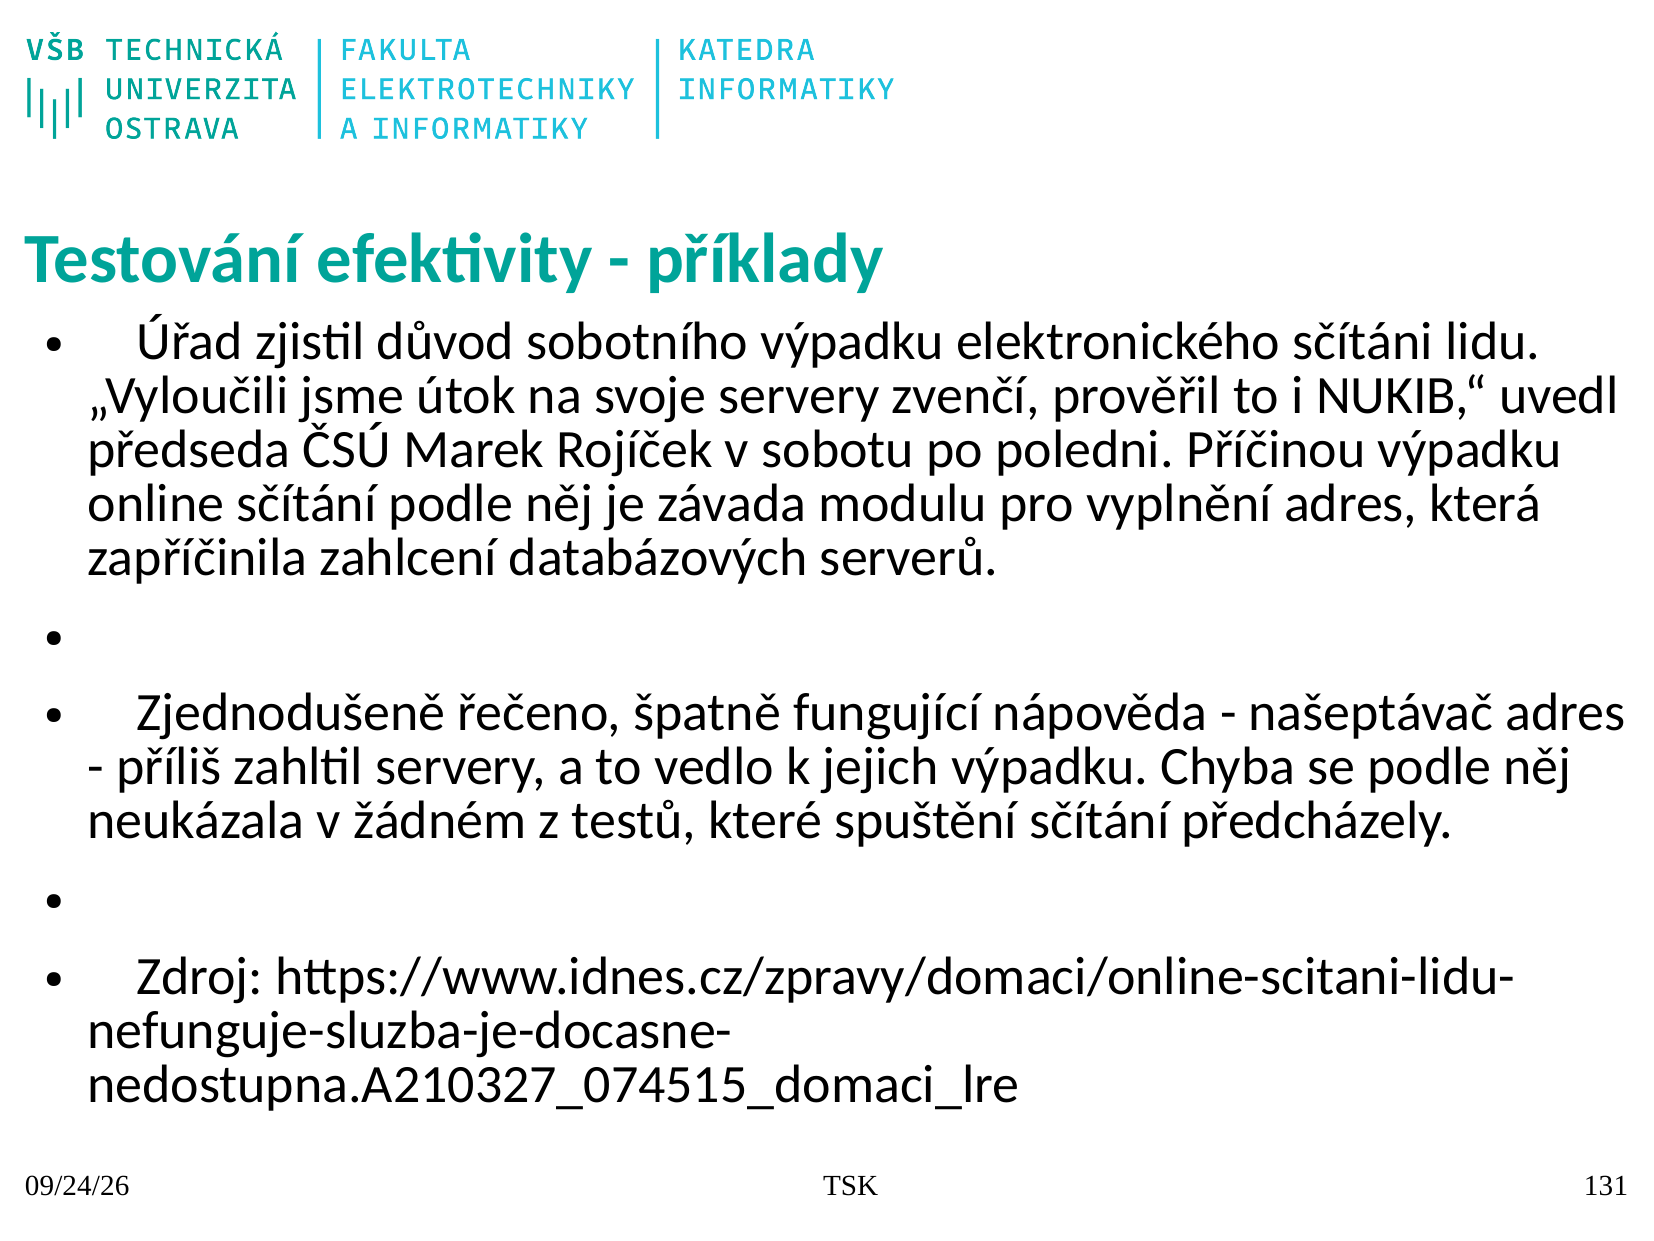

# Testování efektivity - příklady
 Úřad zjistil důvod sobotního výpadku elektronického sčítáni lidu. „Vyloučili jsme útok na svoje servery zvenčí, prověřil to i NUKIB,“ uvedl předseda ČSÚ Marek Rojíček v sobotu po poledni. Příčinou výpadku online sčítání podle něj je závada modulu pro vyplnění adres, která zapříčinila zahlcení databázových serverů.
 Zjednodušeně řečeno, špatně fungující nápověda - našeptávač adres - příliš zahltil servery, a to vedlo k jejich výpadku. Chyba se podle něj neukázala v žádném z testů, které spuštění sčítání předcházely.
 Zdroj: https://www.idnes.cz/zpravy/domaci/online-scitani-lidu-nefunguje-sluzba-je-docasne-nedostupna.A210327_074515_domaci_lre
TSK
131